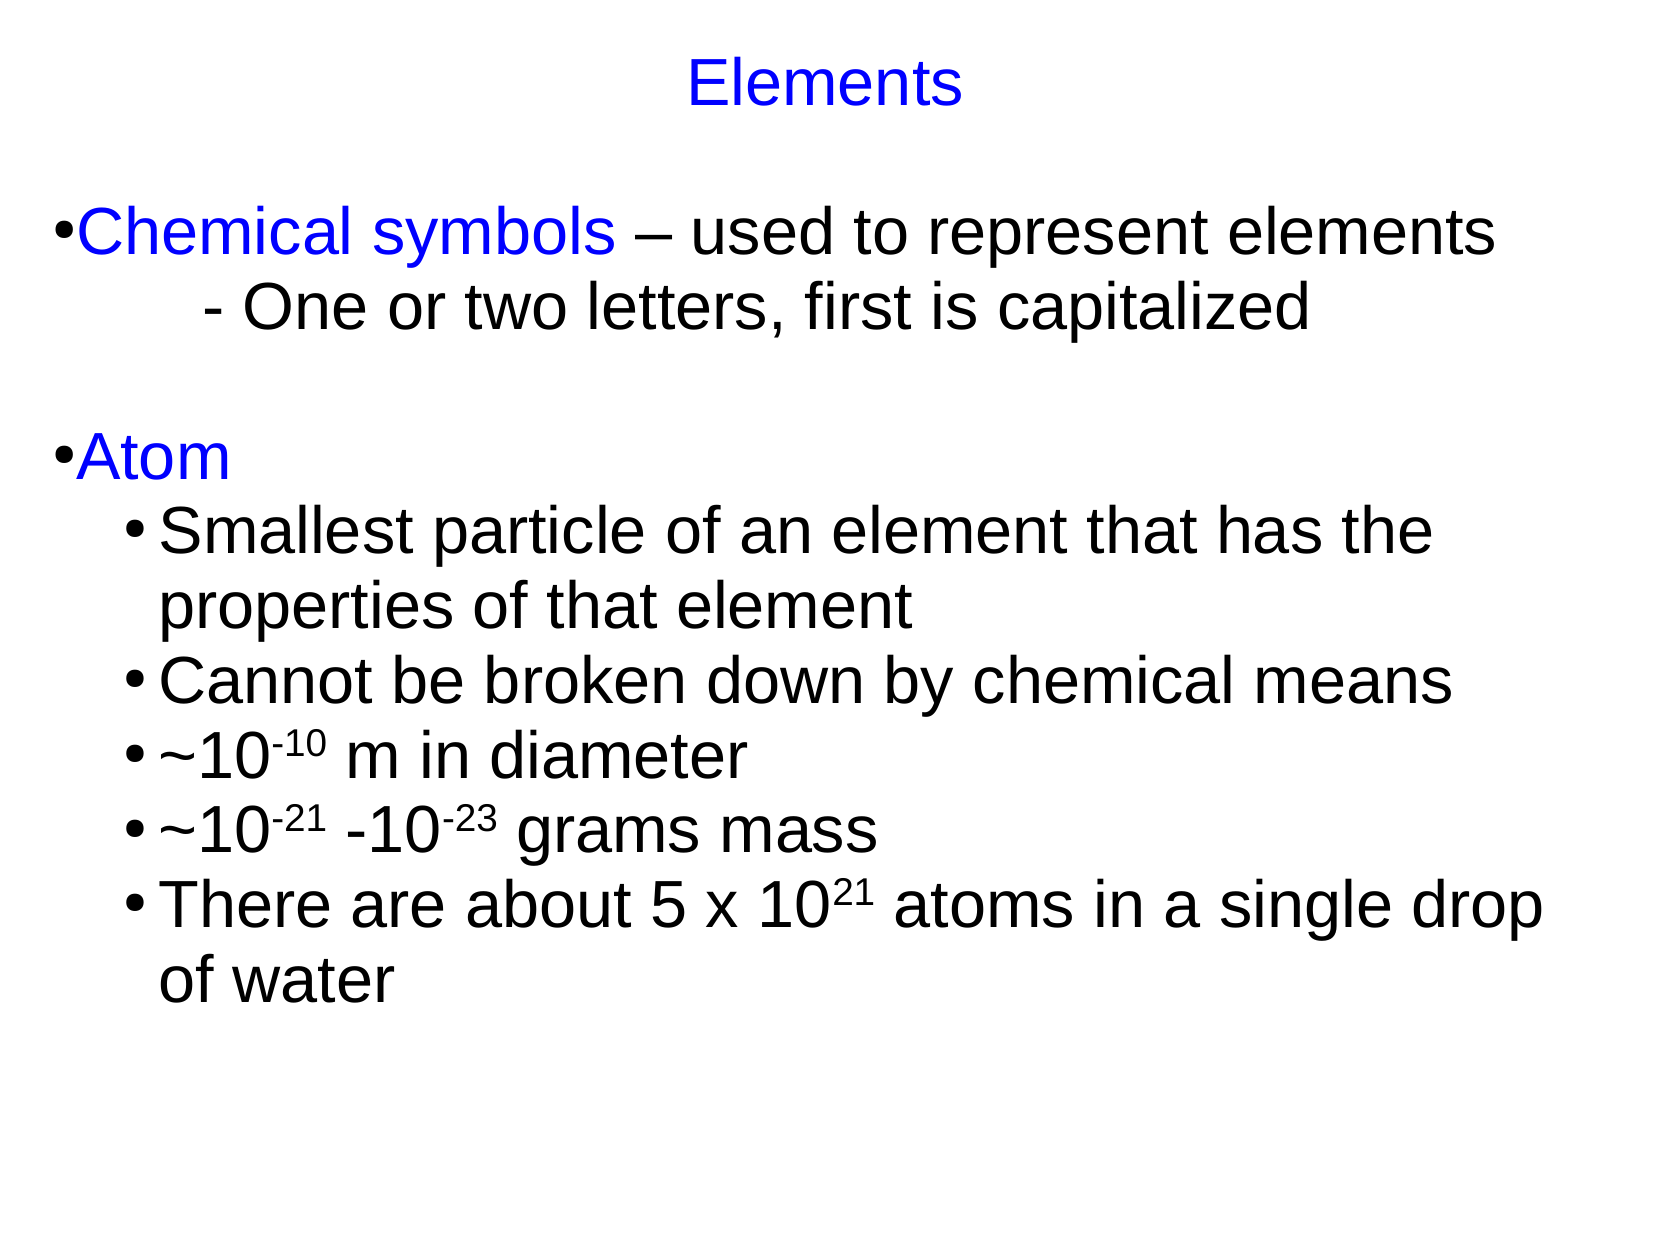

Elements
Chemical symbols – used to represent elements
		- One or two letters, first is capitalized
Atom
Smallest particle of an element that has the properties of that element
Cannot be broken down by chemical means
~10-10 m in diameter
~10-21 -10-23 grams mass
There are about 5 x 1021 atoms in a single drop of water